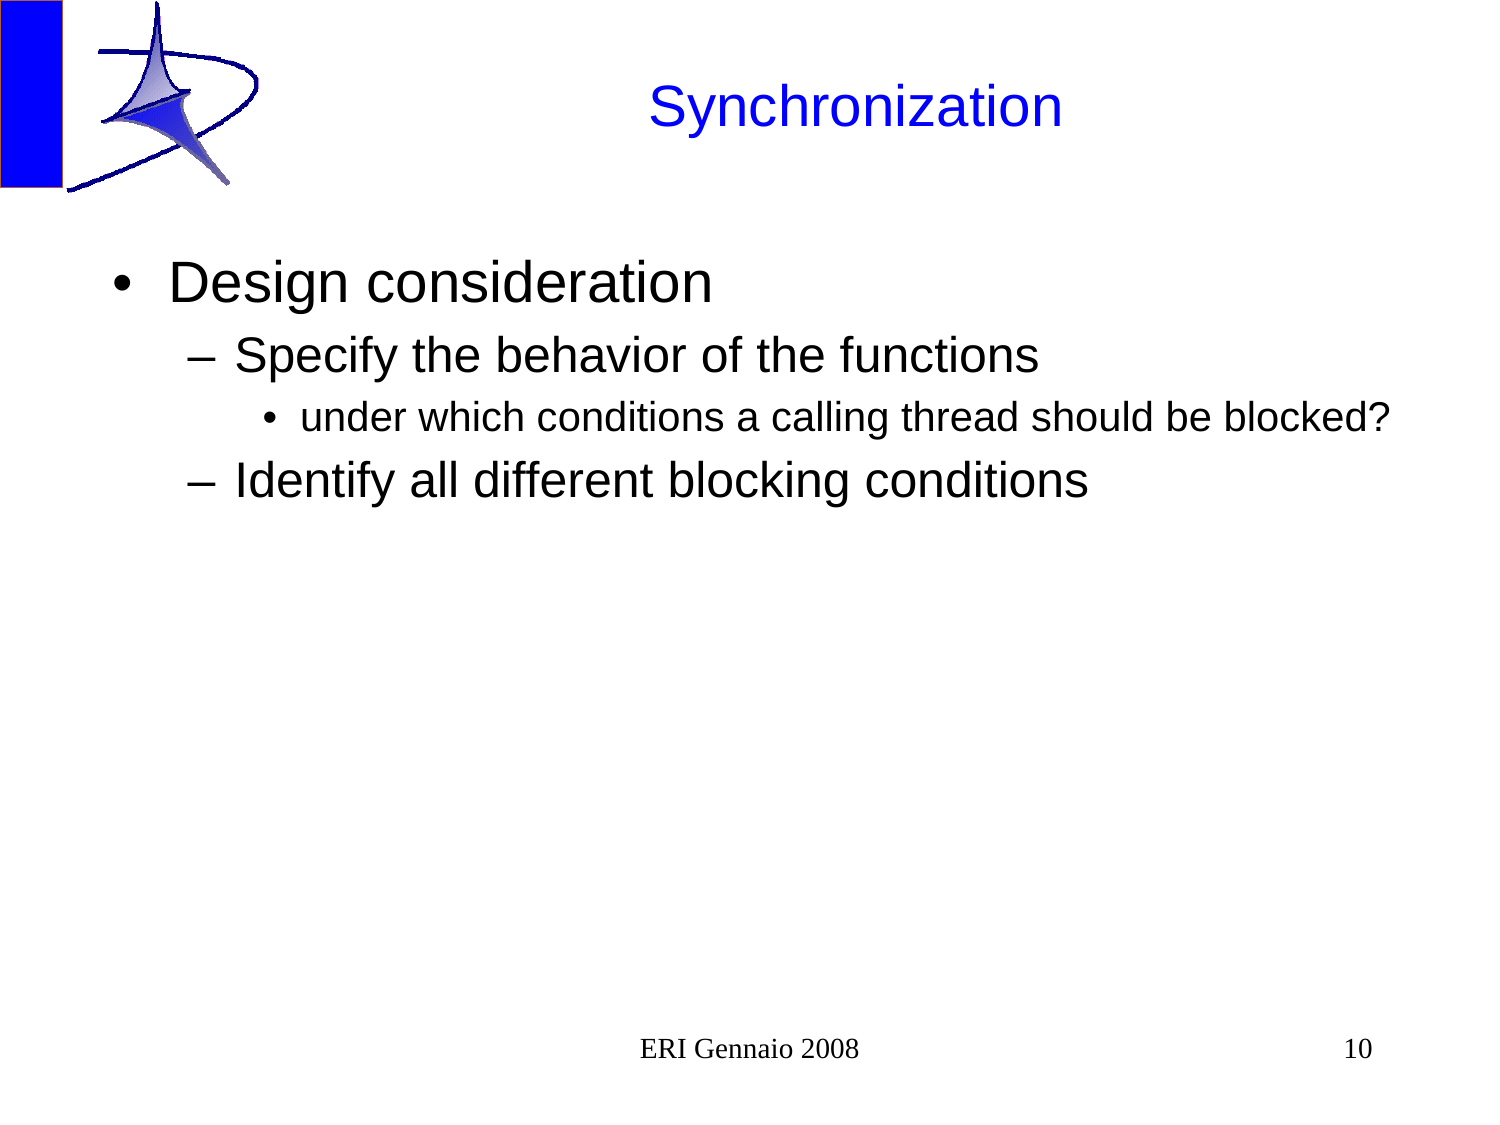

# Synchronization
Design consideration
Specify the behavior of the functions
under which conditions a calling thread should be blocked?
Identify all different blocking conditions
ERI Gennaio 2008
10